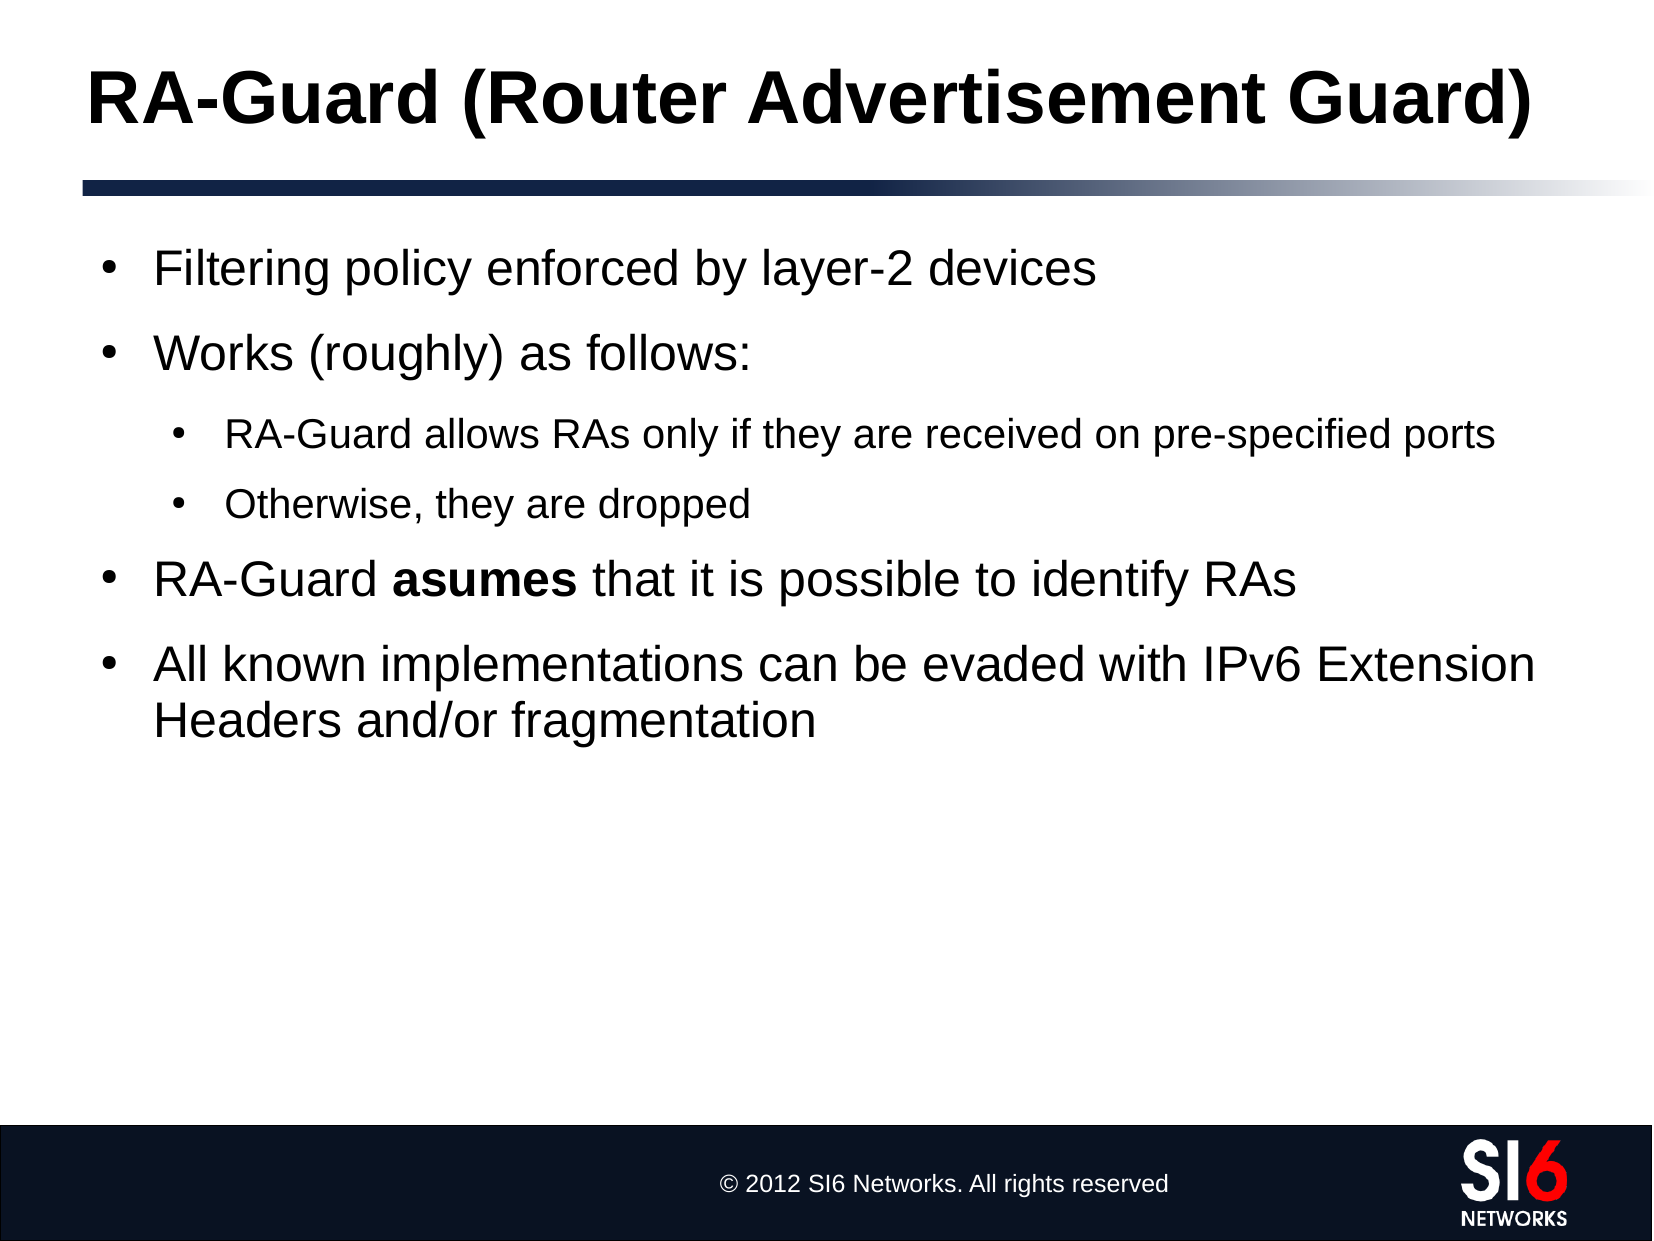

# RA-Guard (Router Advertisement Guard)
Filtering policy enforced by layer-2 devices
Works (roughly) as follows:
RA-Guard allows RAs only if they are received on pre-specified ports
Otherwise, they are dropped
RA-Guard asumes that it is possible to identify RAs
All known implementations can be evaded with IPv6 Extension Headers and/or fragmentation